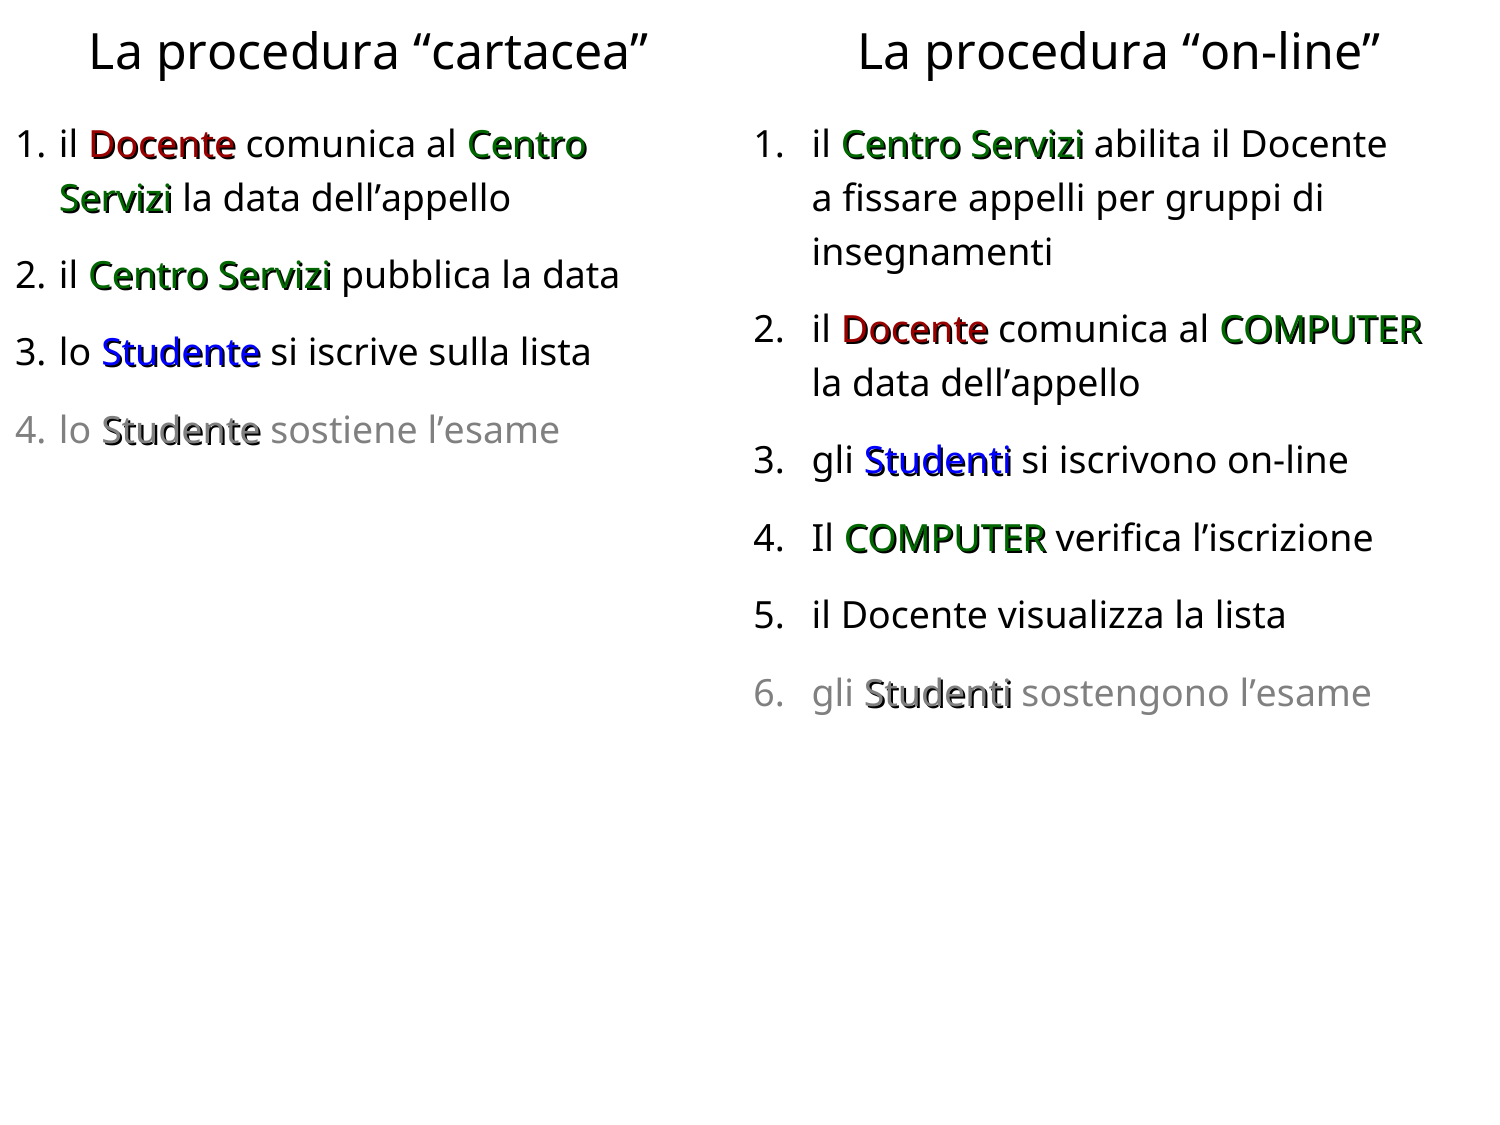

# La procedura “cartacea”
il Docente comunica al Centro
 	Servizi la data dell’appello
il Centro Servizi pubblica la data
lo Studente si iscrive sulla lista
lo Studente sostiene l’esame
La procedura “on-line”
il Centro Servizi abilita il Docente
	a fissare appelli per gruppi di
	insegnamenti
il Docente comunica al COMPUTER
	la data dell’appello
gli Studenti si iscrivono on-line
Il COMPUTER verifica l’iscrizione
il Docente visualizza la lista
gli Studenti sostengono l’esame